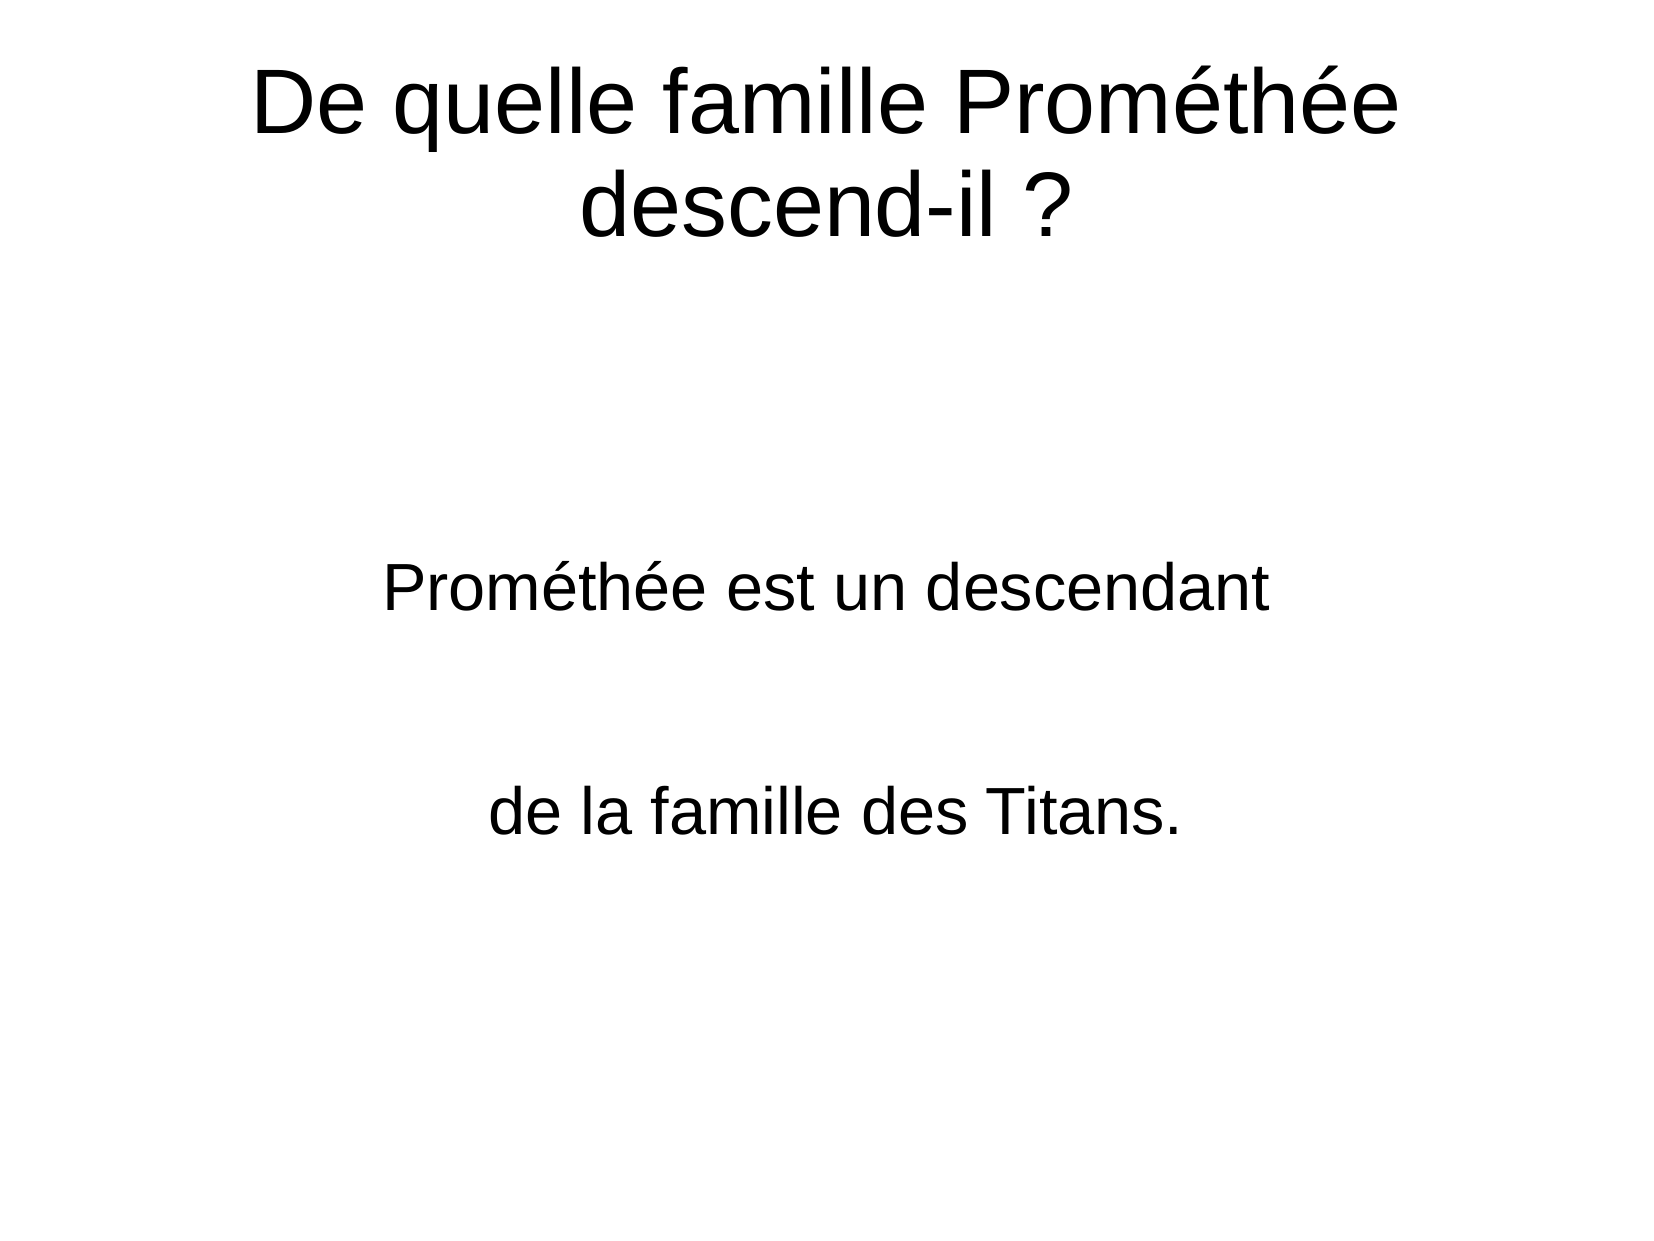

# De quelle famille Prométhée descend-il ?
Prométhée est un descendant
 de la famille des Titans.